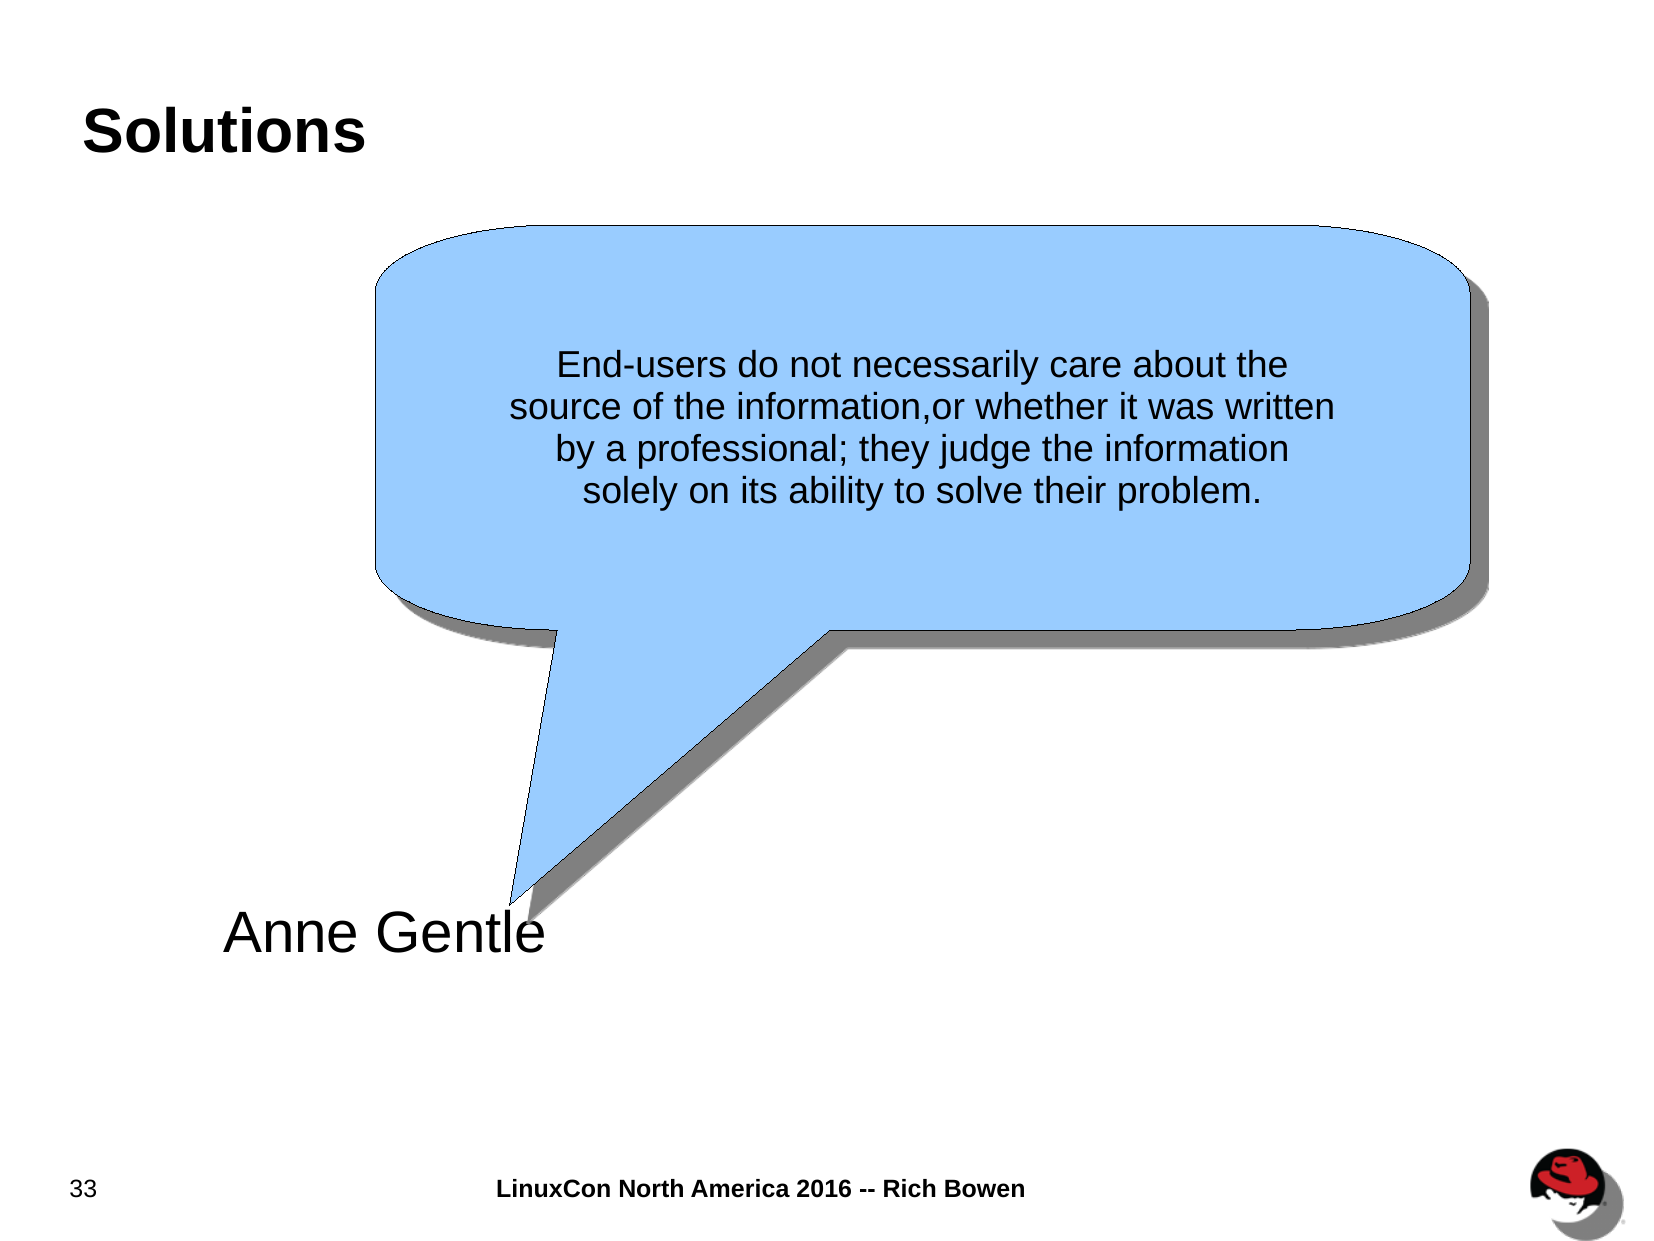

# Solutions
End-users do not necessarily care about the
source of the information,or whether it was written
by a professional; they judge the information
solely on its ability to solve their problem.
Anne Gentle